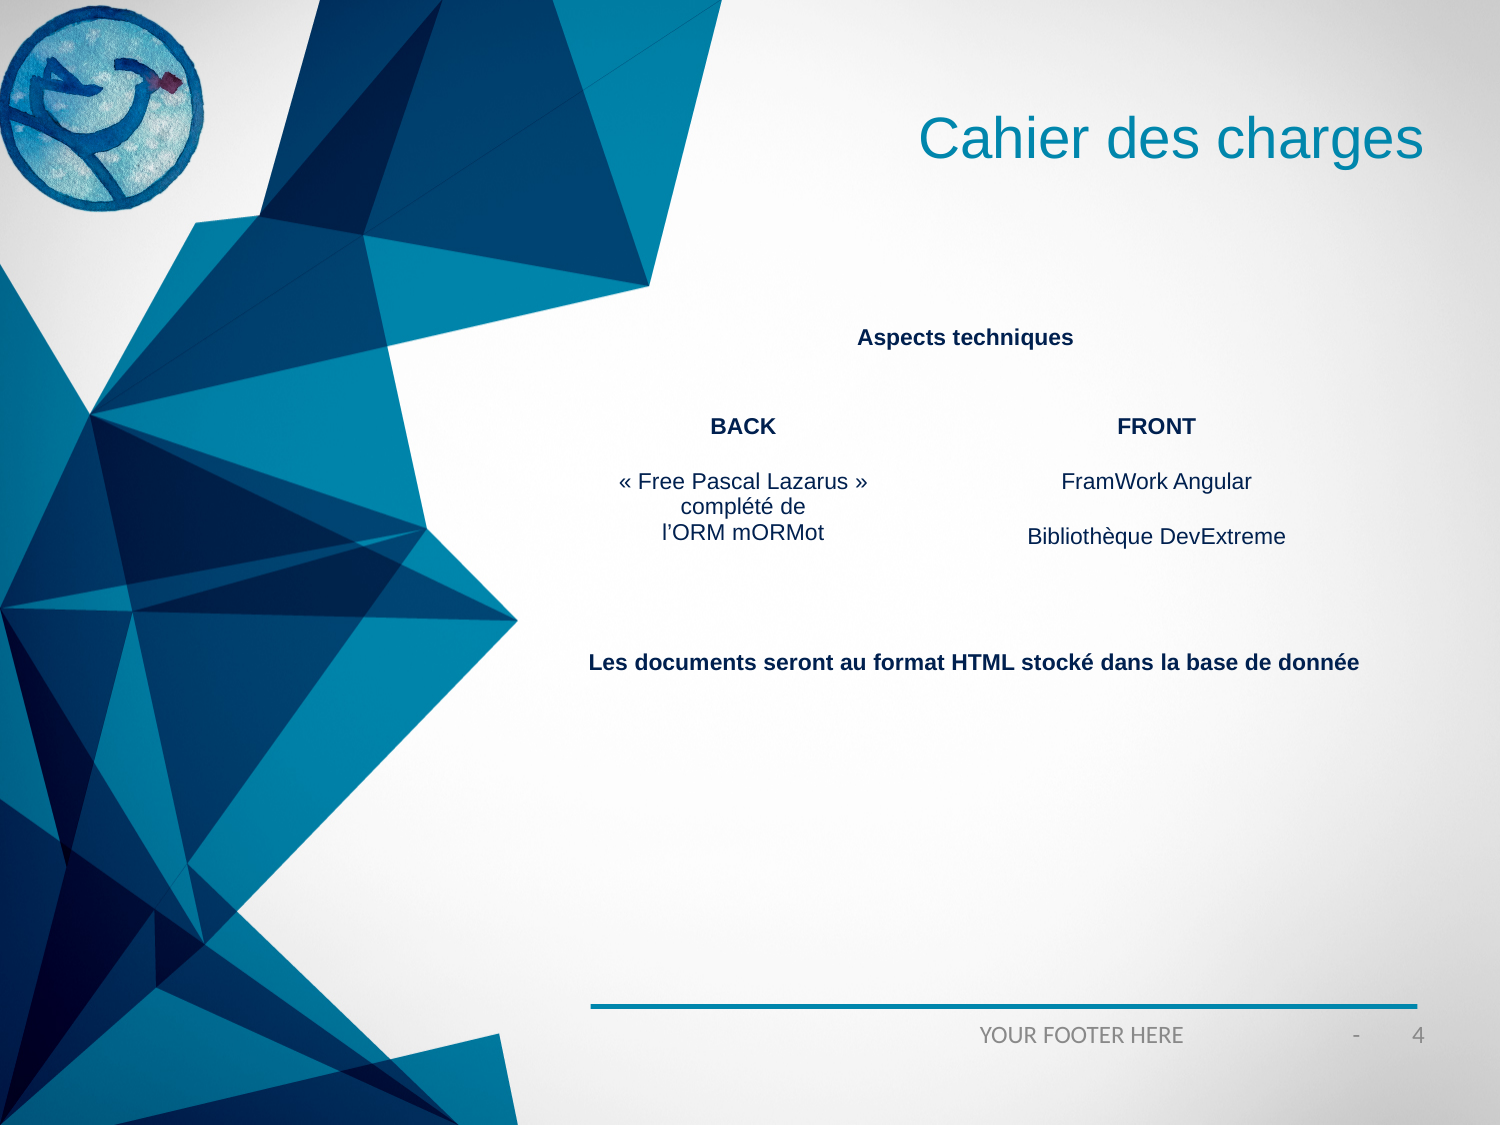

# Cahier des charges
Aspects techniques
BACK
« Free Pascal Lazarus »
complété de
l’ORM mORMot
FRONT
FramWork Angular
Bibliothèque DevExtreme
Les documents seront au format HTML stocké dans la base de donnée
YOUR FOOTER HERE
4